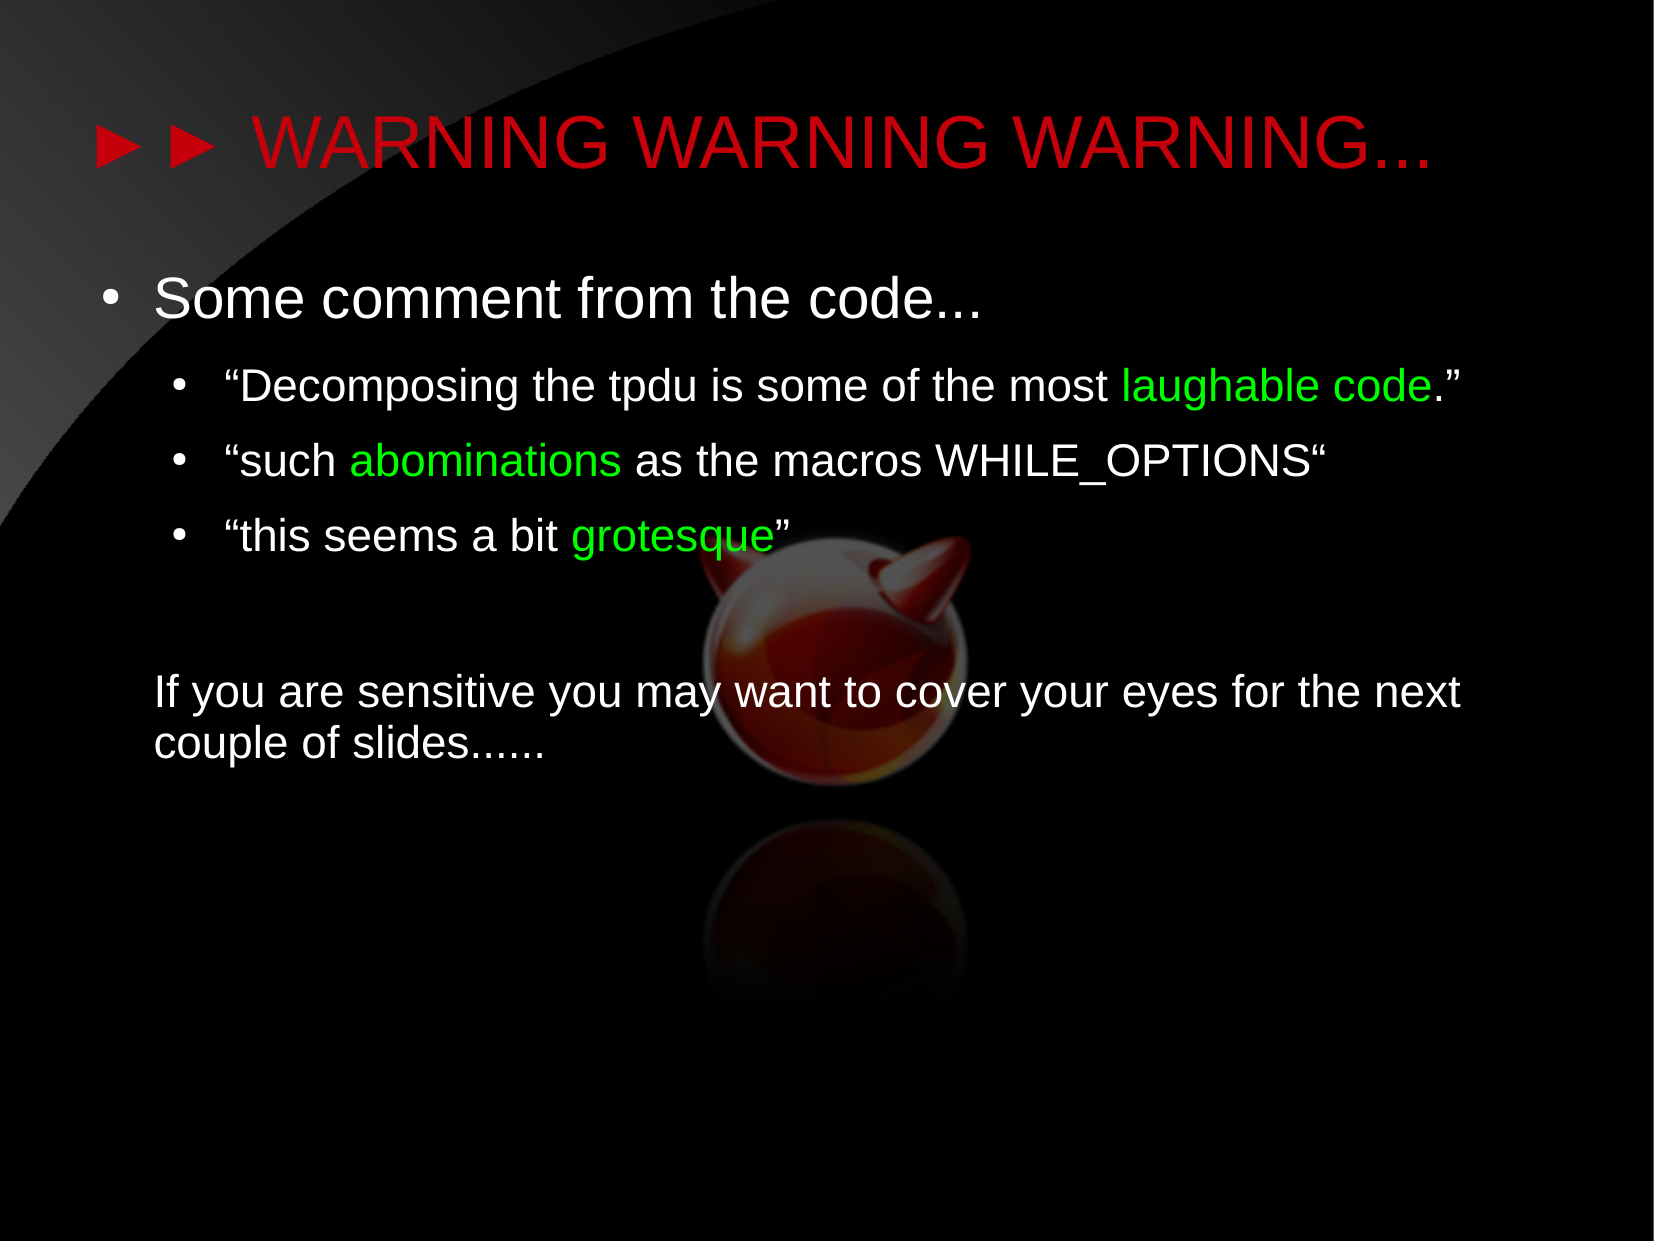

# ►► WARNING WARNING WARNING...
Some comment from the code...
“Decomposing the tpdu is some of the most laughable code.”
“such abominations as the macros WHILE_OPTIONS“
“this seems a bit grotesque”
If you are sensitive you may want to cover your eyes for the next couple of slides......